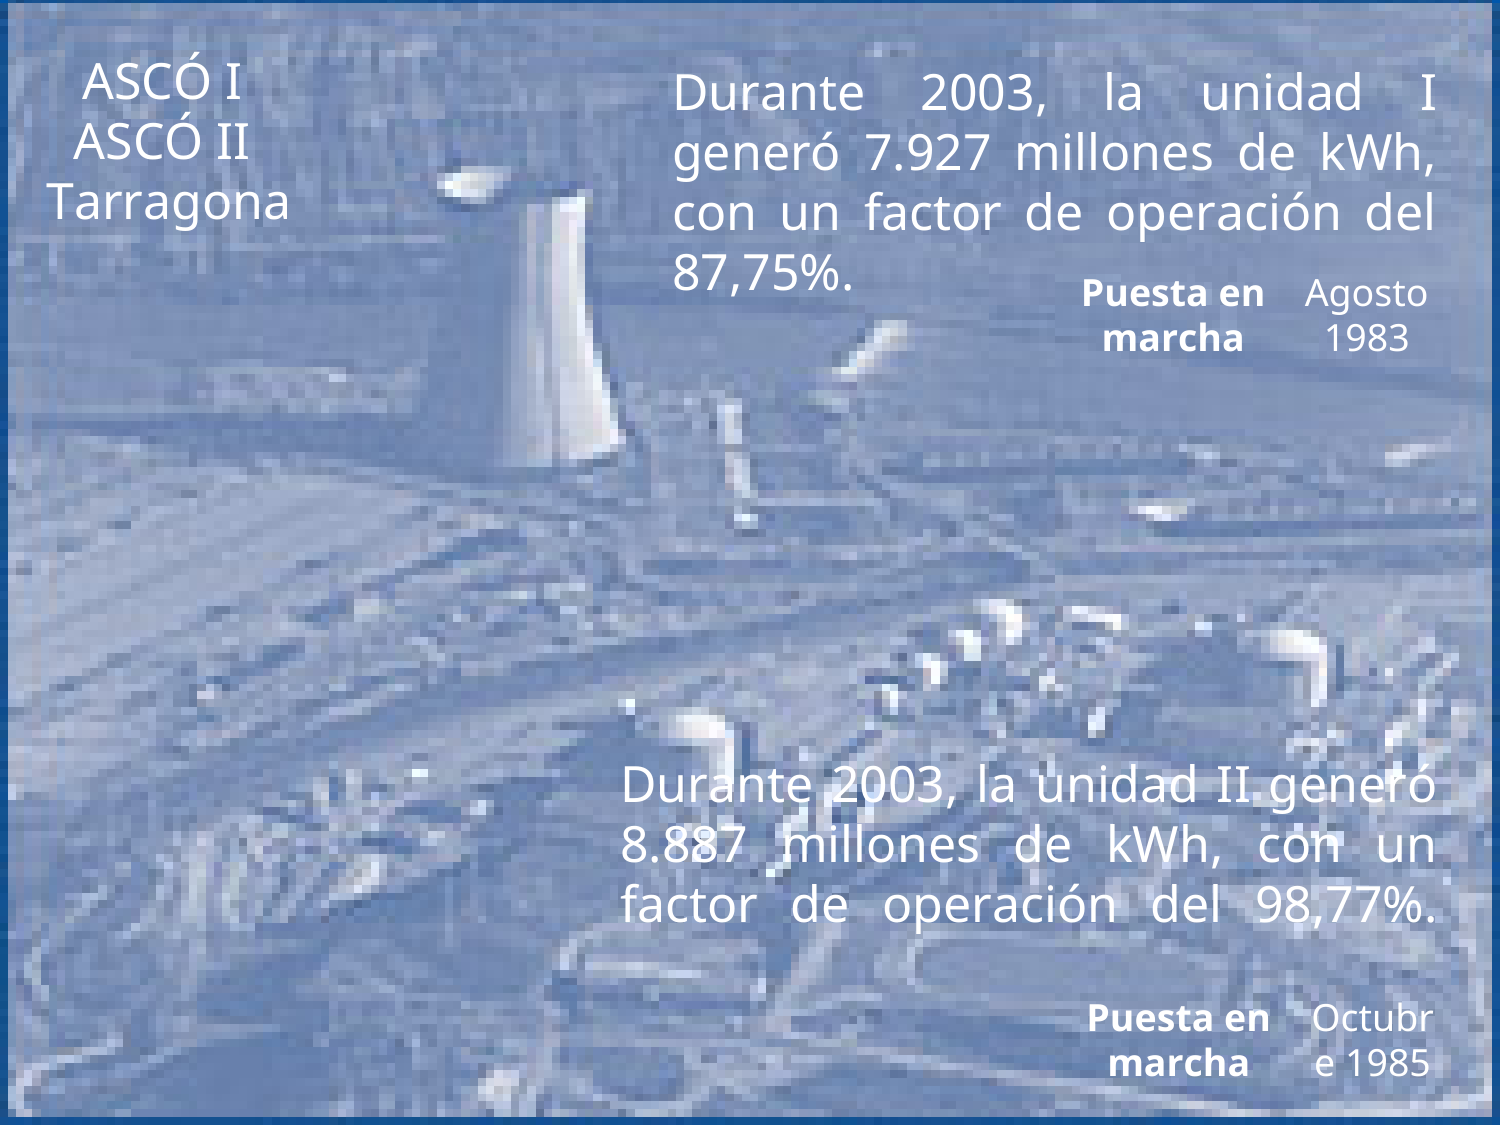

ASCÓ I
ASCÓ II
Tarragona
Durante 2003, la unidad I generó 7.927 millones de kWh, con un factor de operación del 87,75%.
| Puesta en marcha | Agosto 1983 |
| --- | --- |
Durante 2003, la unidad II generó 8.887 millones de kWh, con un factor de operación del 98,77%.
| Puesta en marcha | Octubre 1985 |
| --- | --- |